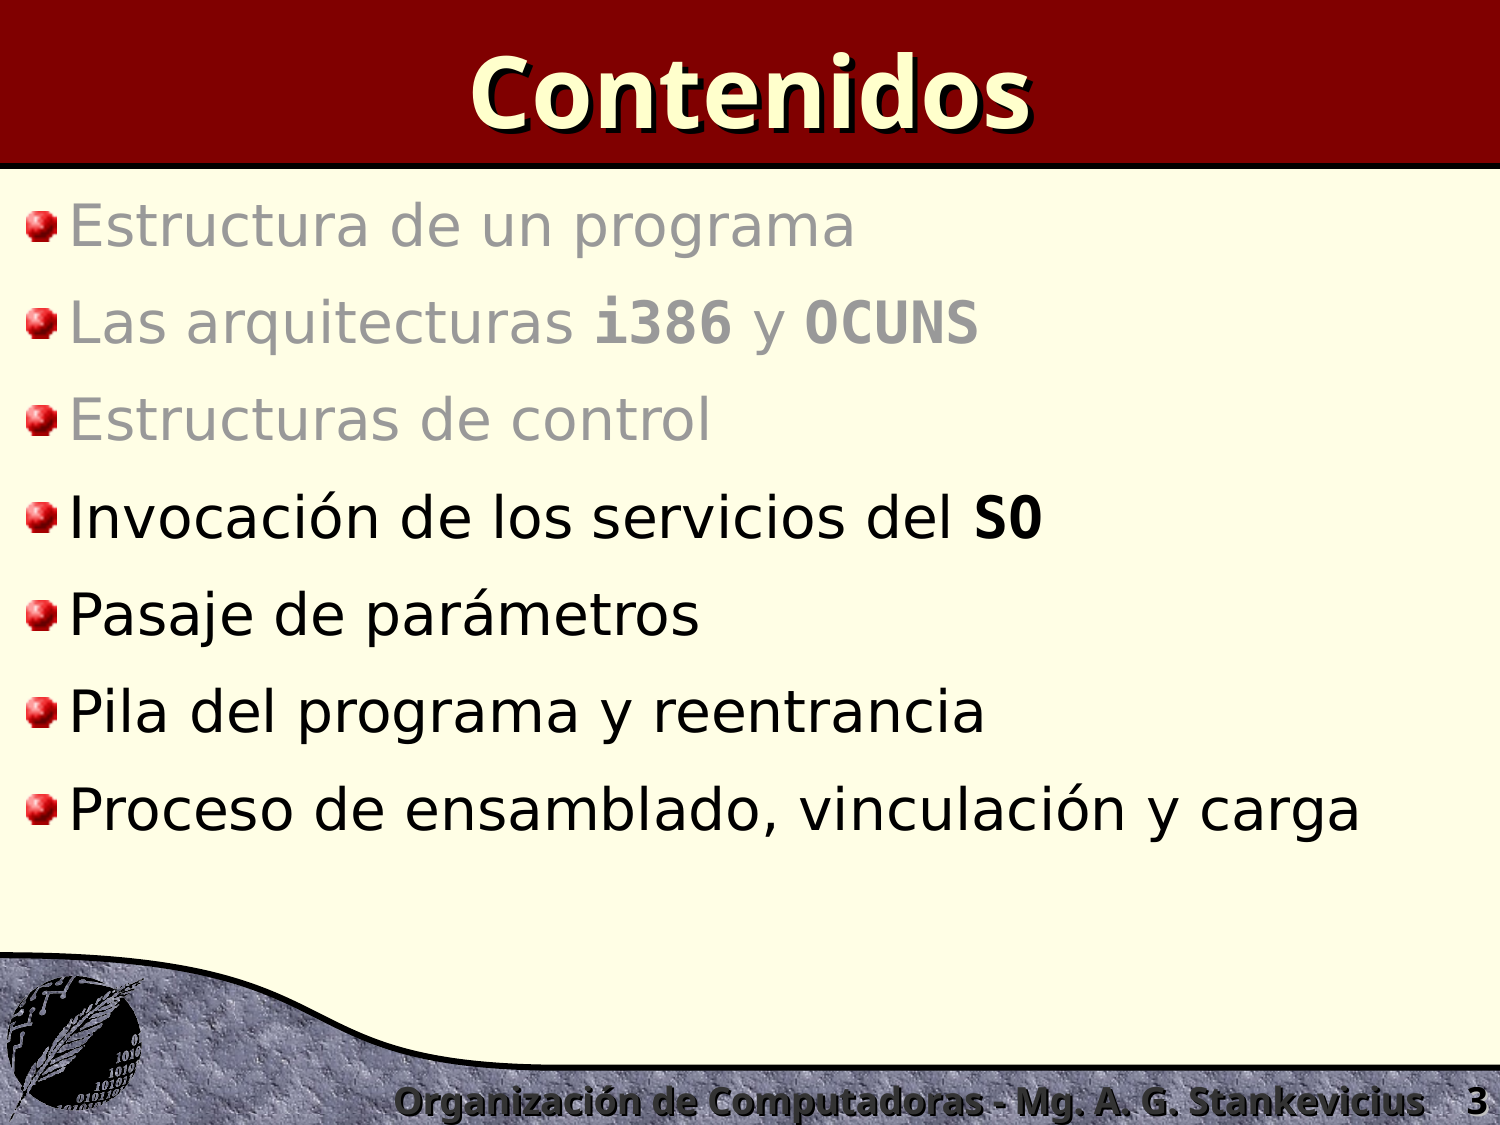

# Contenidos
Estructura de un programa
Las arquitecturas i386 y OCUNS
Estructuras de control
Invocación de los servicios del SO
Pasaje de parámetros
Pila del programa y reentrancia
Proceso de ensamblado, vinculación y carga
3